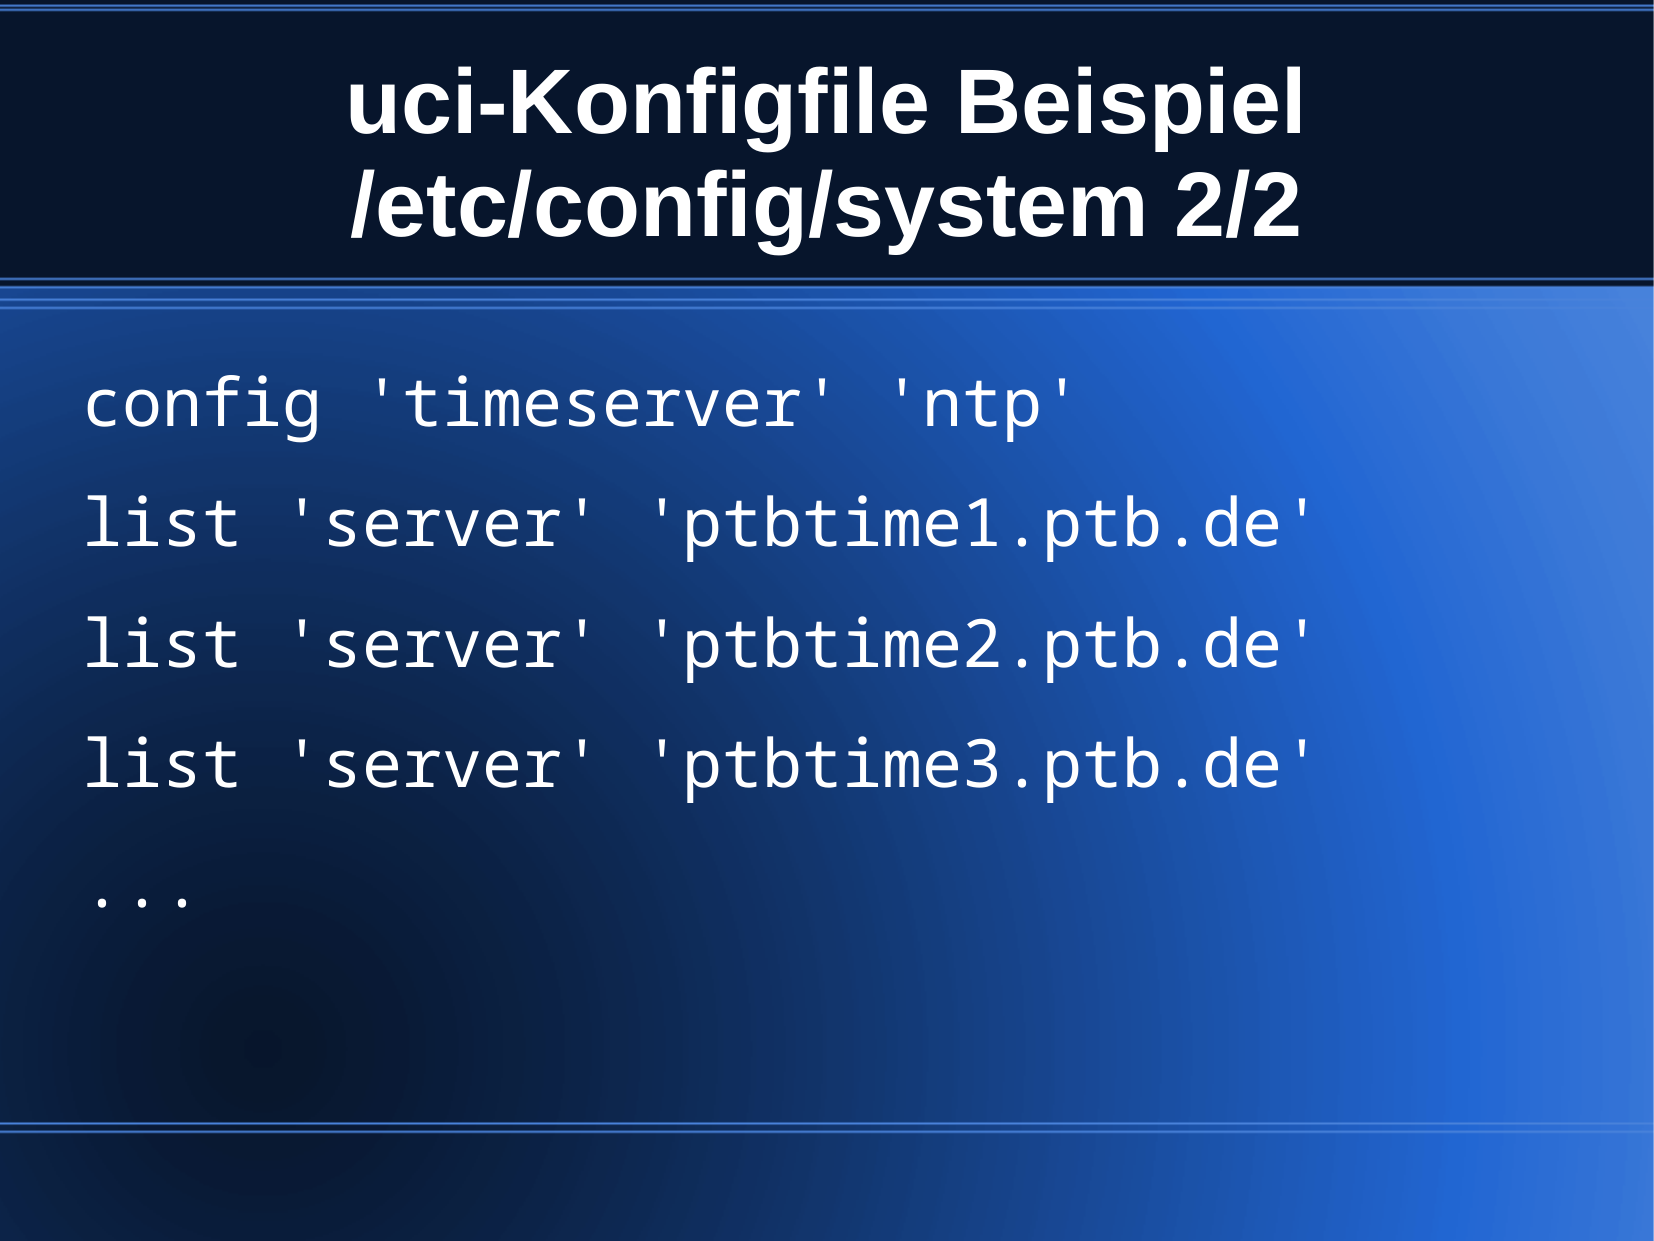

# uci-Konfigfile Beispiel /etc/config/system 2/2
config 'timeserver' 'ntp'
list 'server' 'ptbtime1.ptb.de'
list 'server' 'ptbtime2.ptb.de'
list 'server' 'ptbtime3.ptb.de'
...